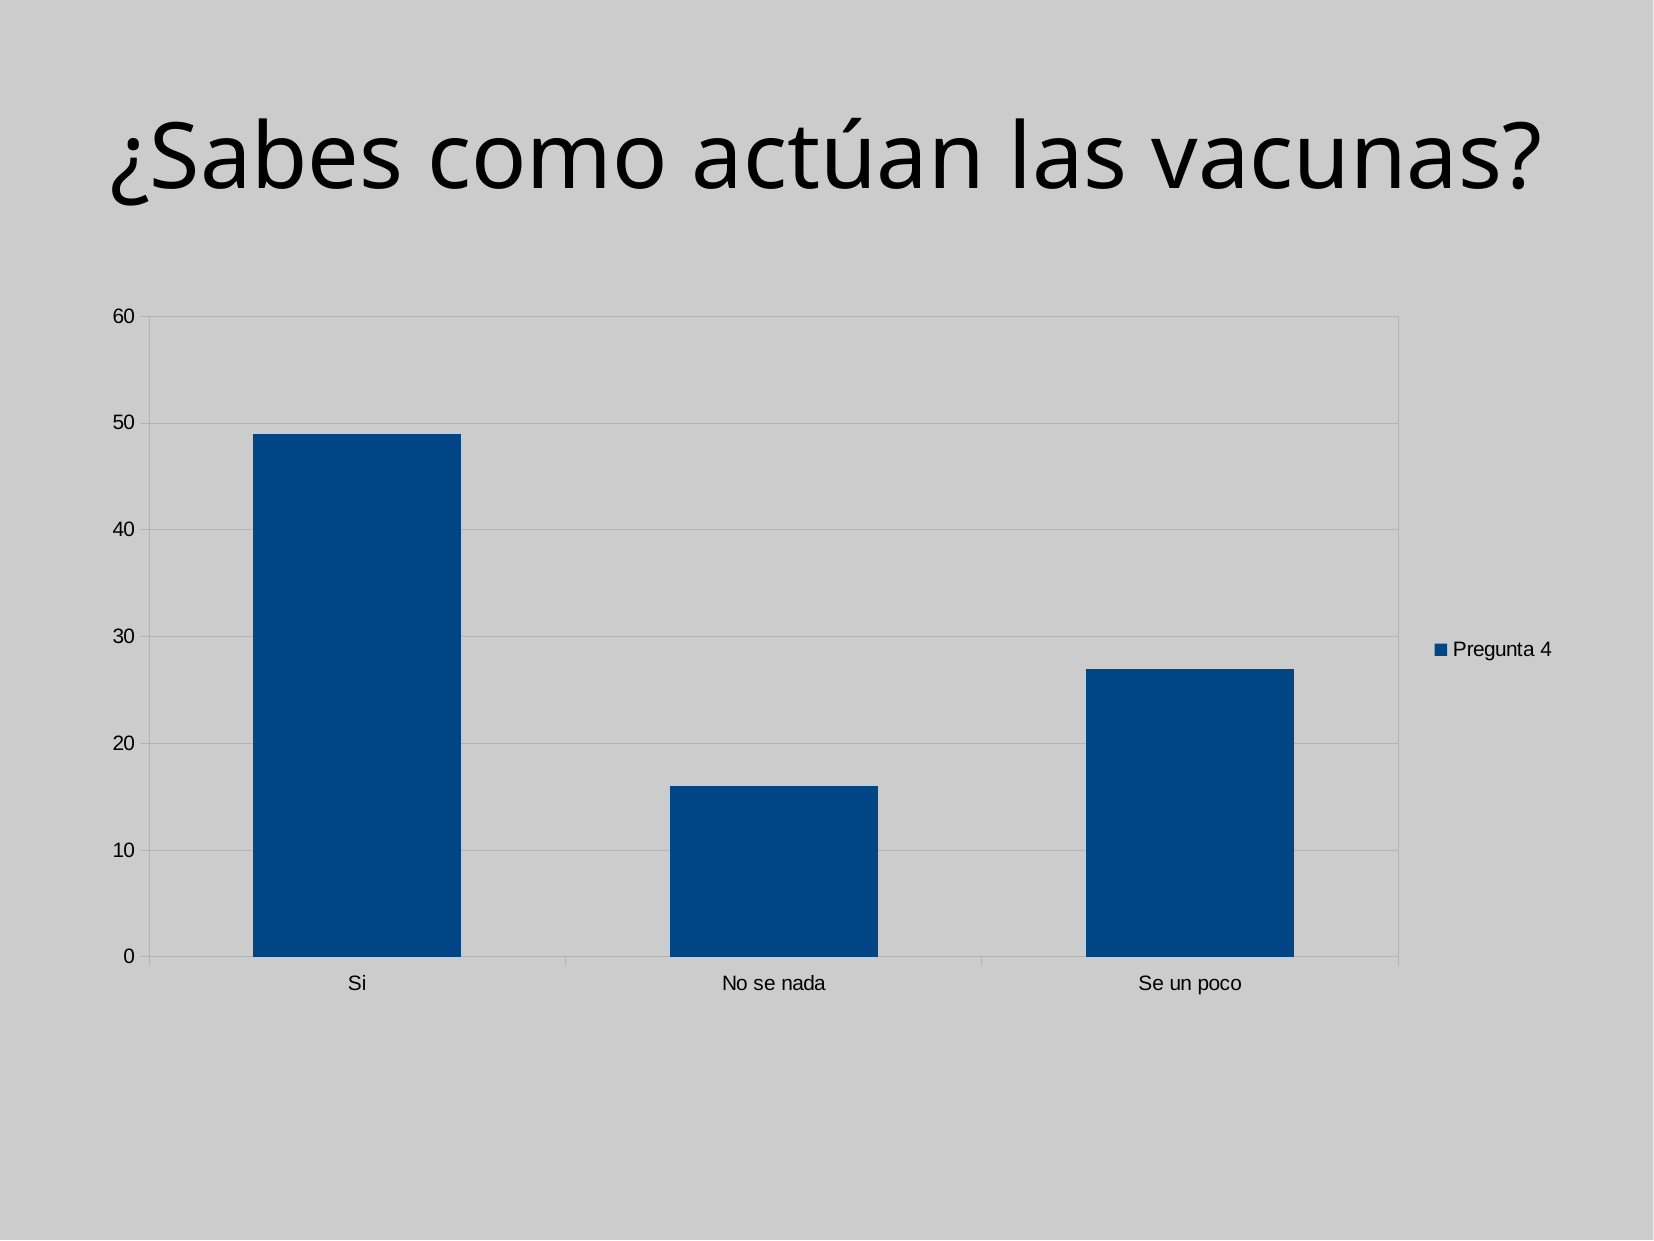

# ¿Sabes como actúan las vacunas?
### Chart
| Category | Pregunta 4 |
|---|---|
| Si | 49.0 |
| No se nada | 16.0 |
| Se un poco | 27.0 |